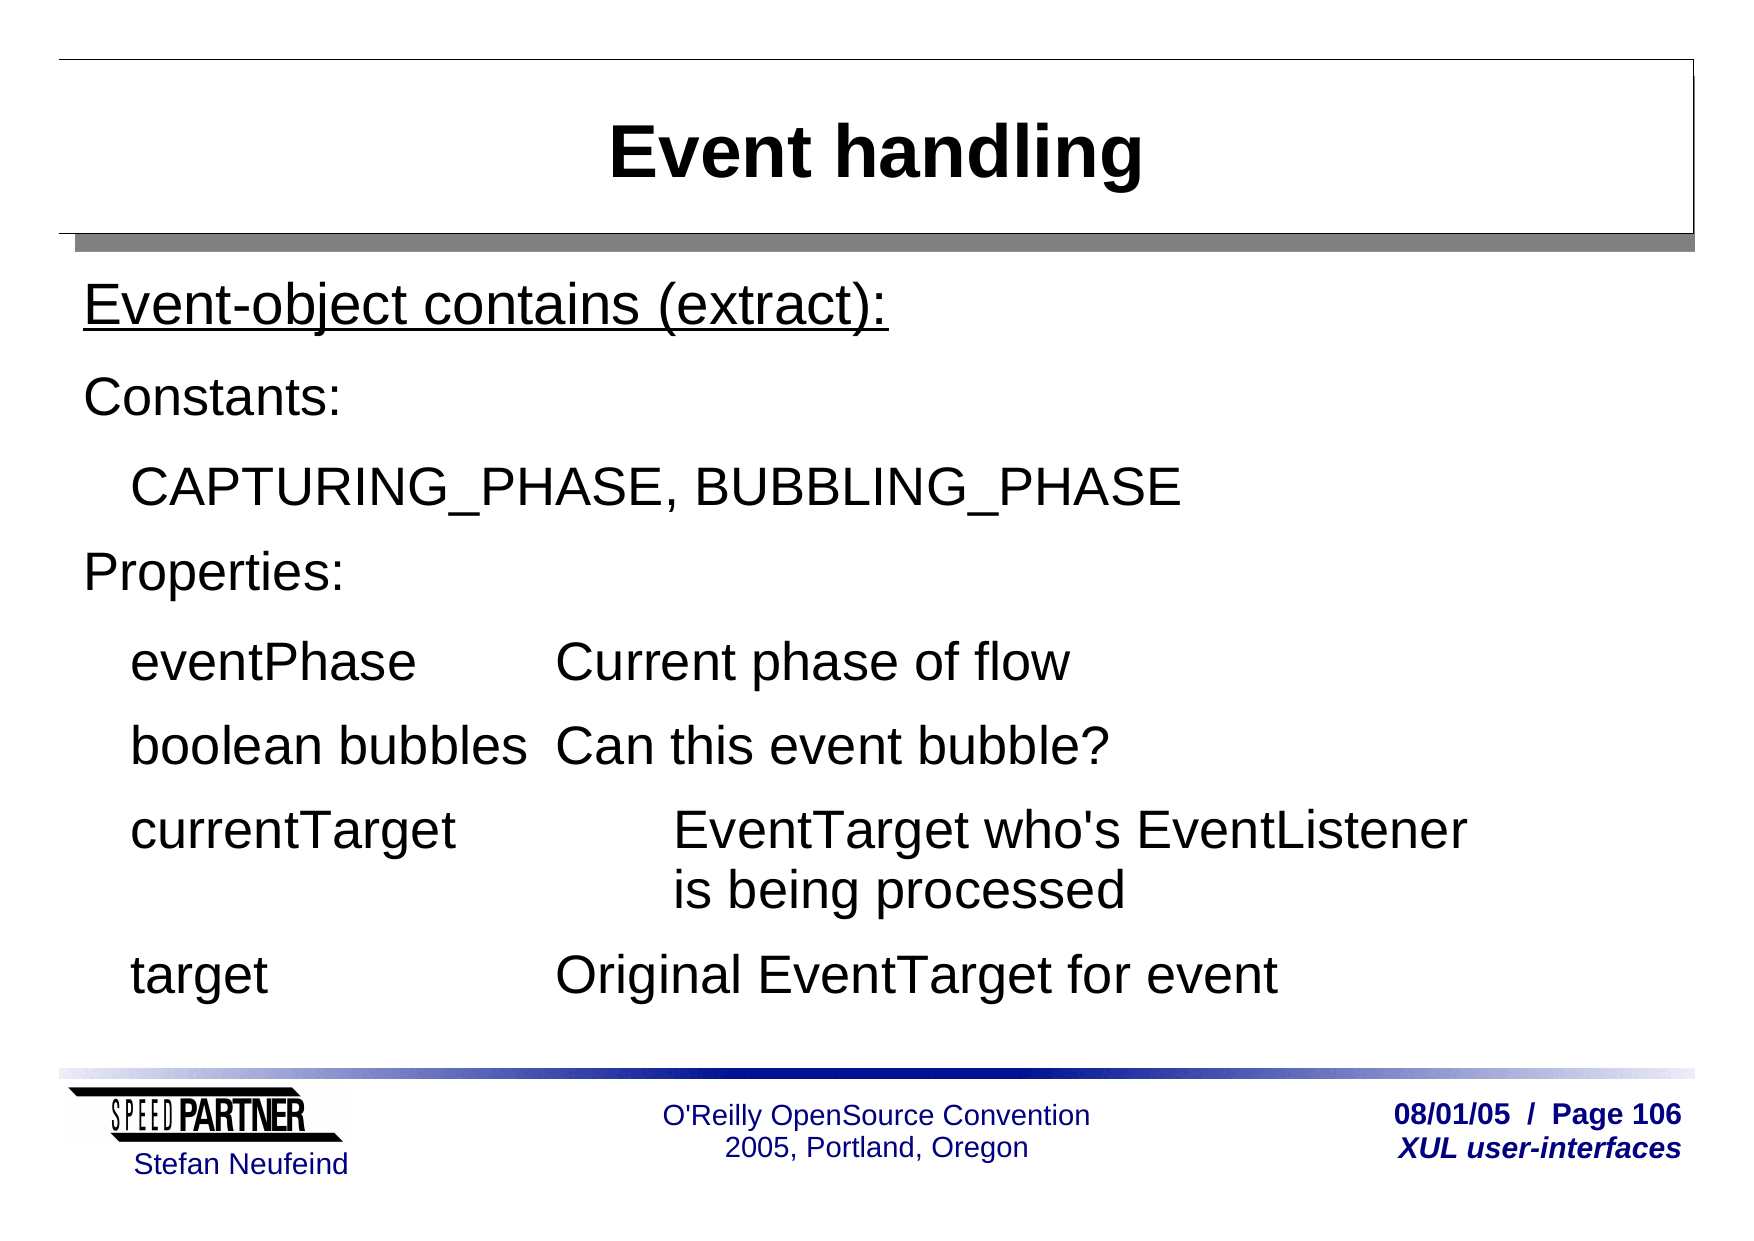

# Event handling
Event-object contains (extract):
Constants:
CAPTURING_PHASE, BUBBLING_PHASE
Properties:
eventPhase		Current phase of flow
boolean bubbles	Can this event bubble?
currentTarget		EventTarget who's EventListener
				is being processed
target			Original EventTarget for event